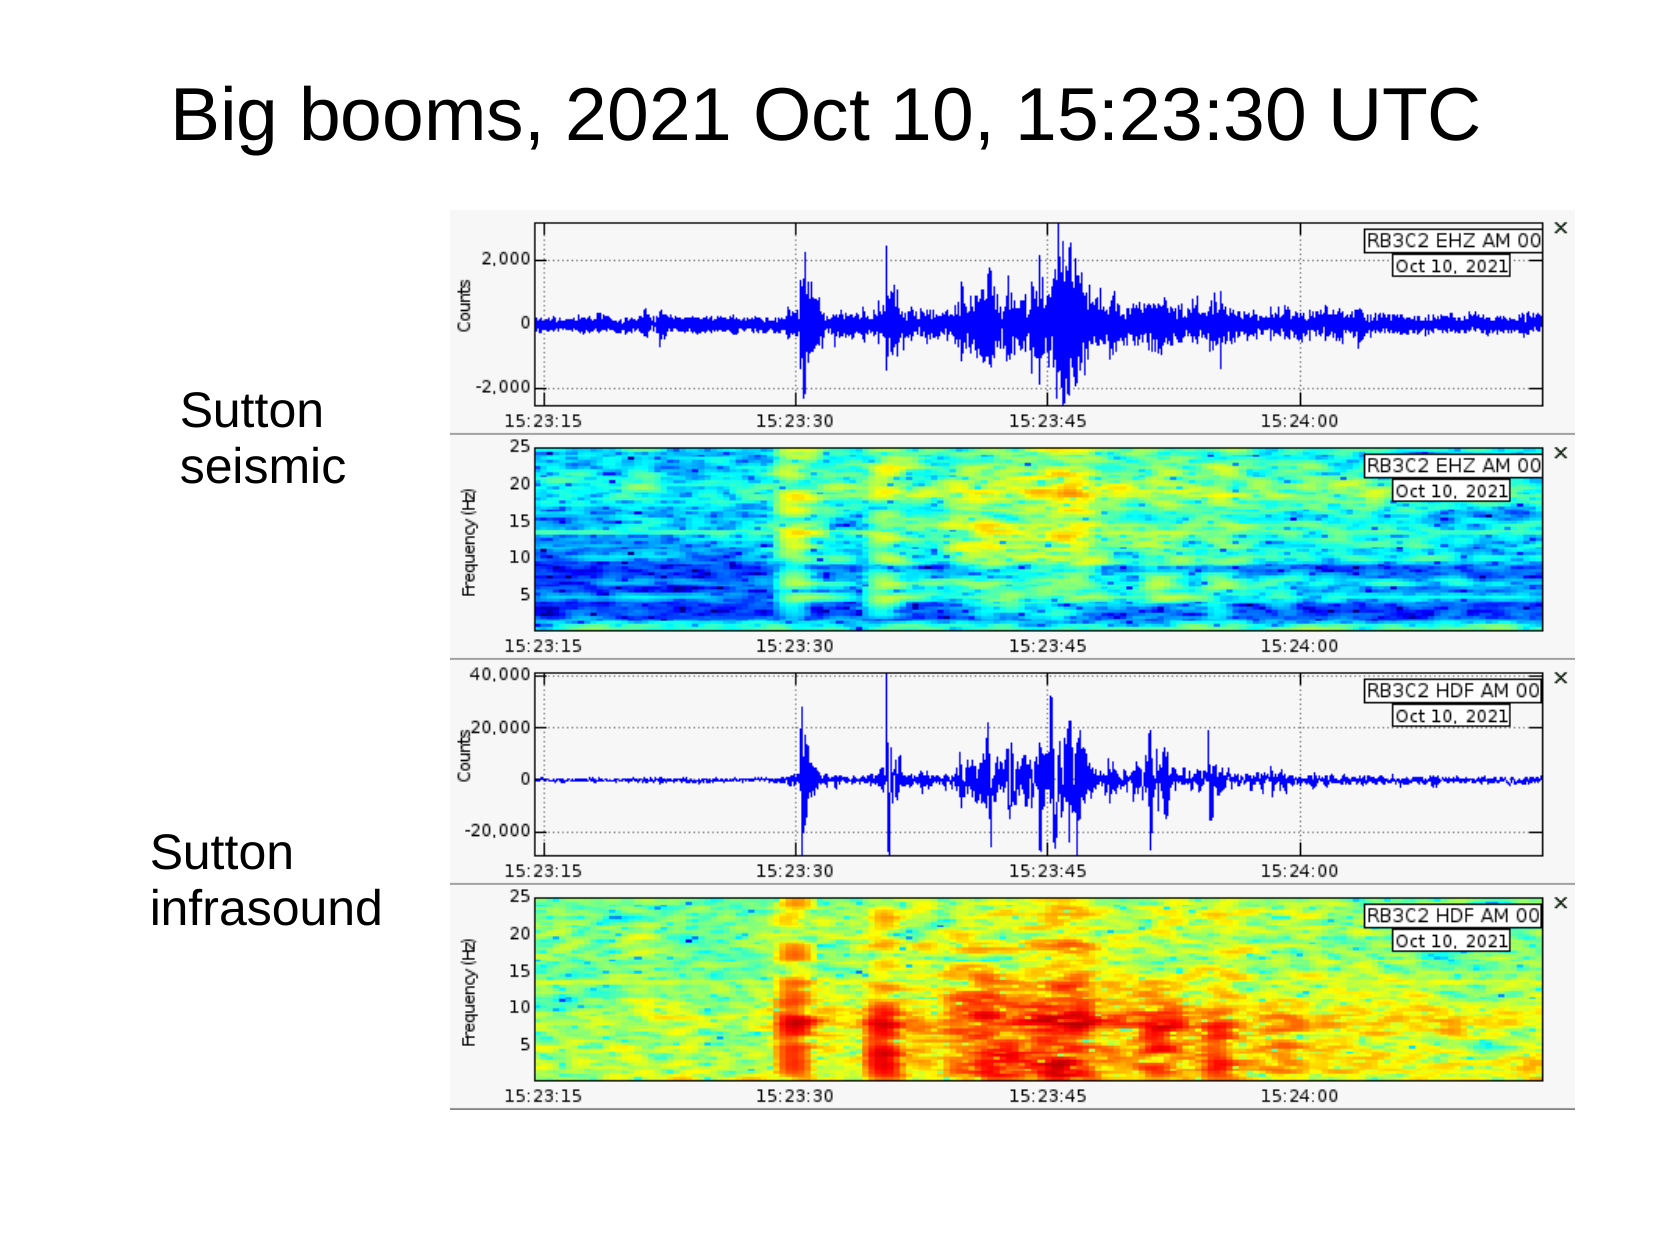

# Big booms, 2021 Oct 10, 15:23:30 UTC
Sutton
seismic
Sutton infrasound